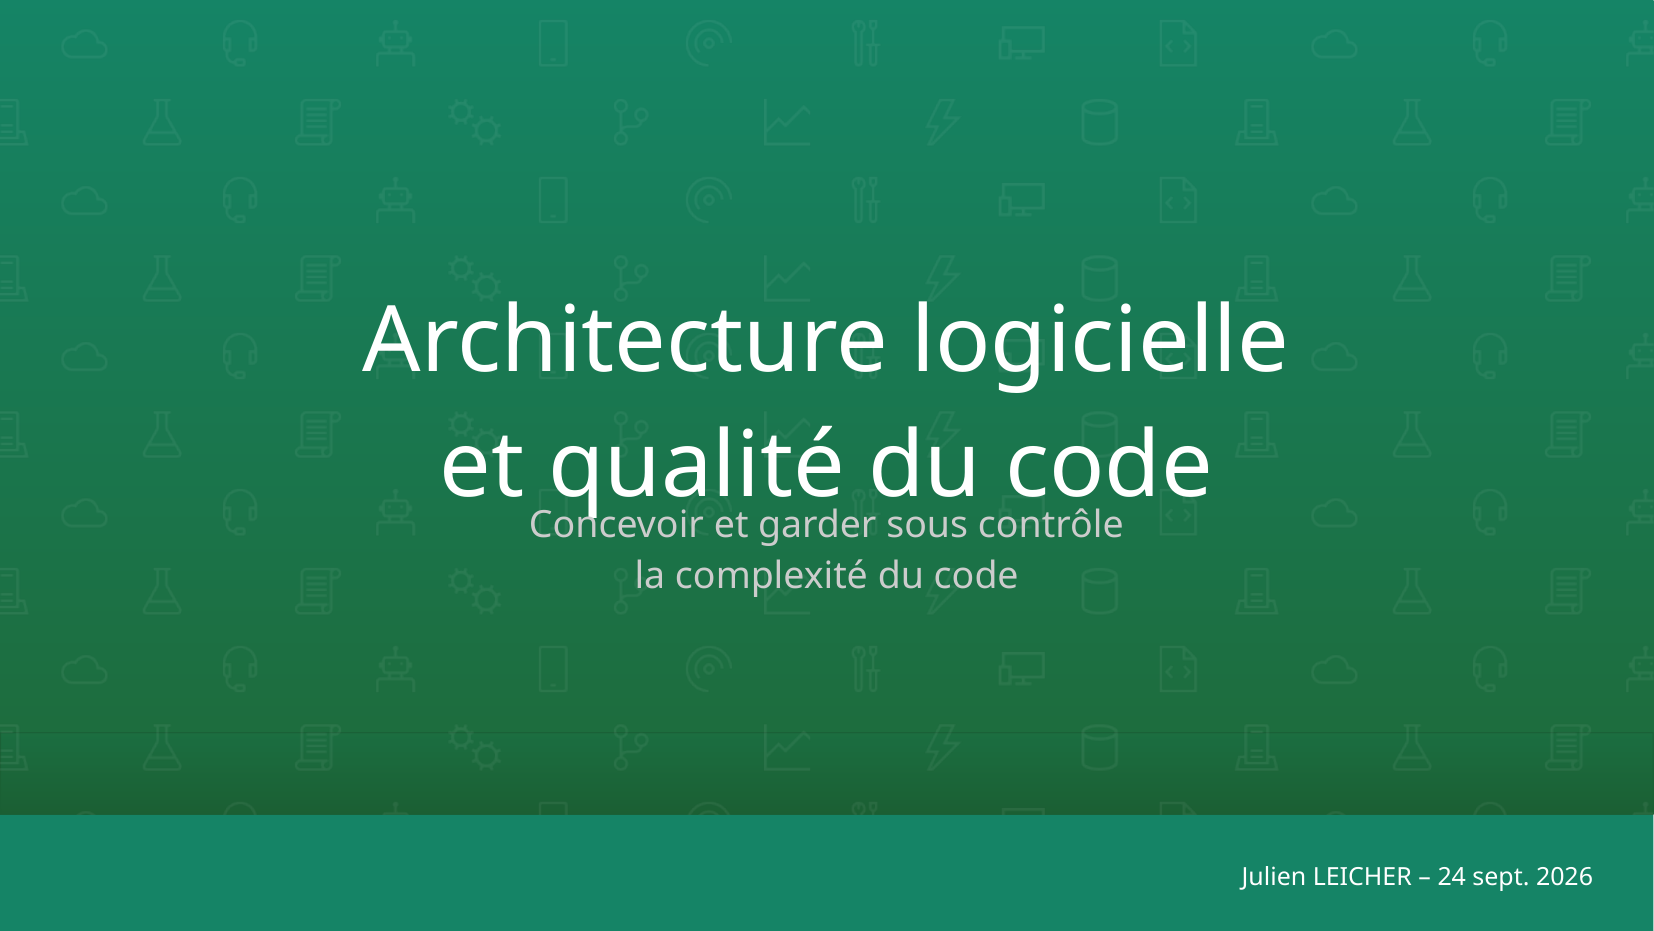

Architecture logicielle
et qualité du code
Concevoir et garder sous contrôle la complexité du code
Julien LEICHER –